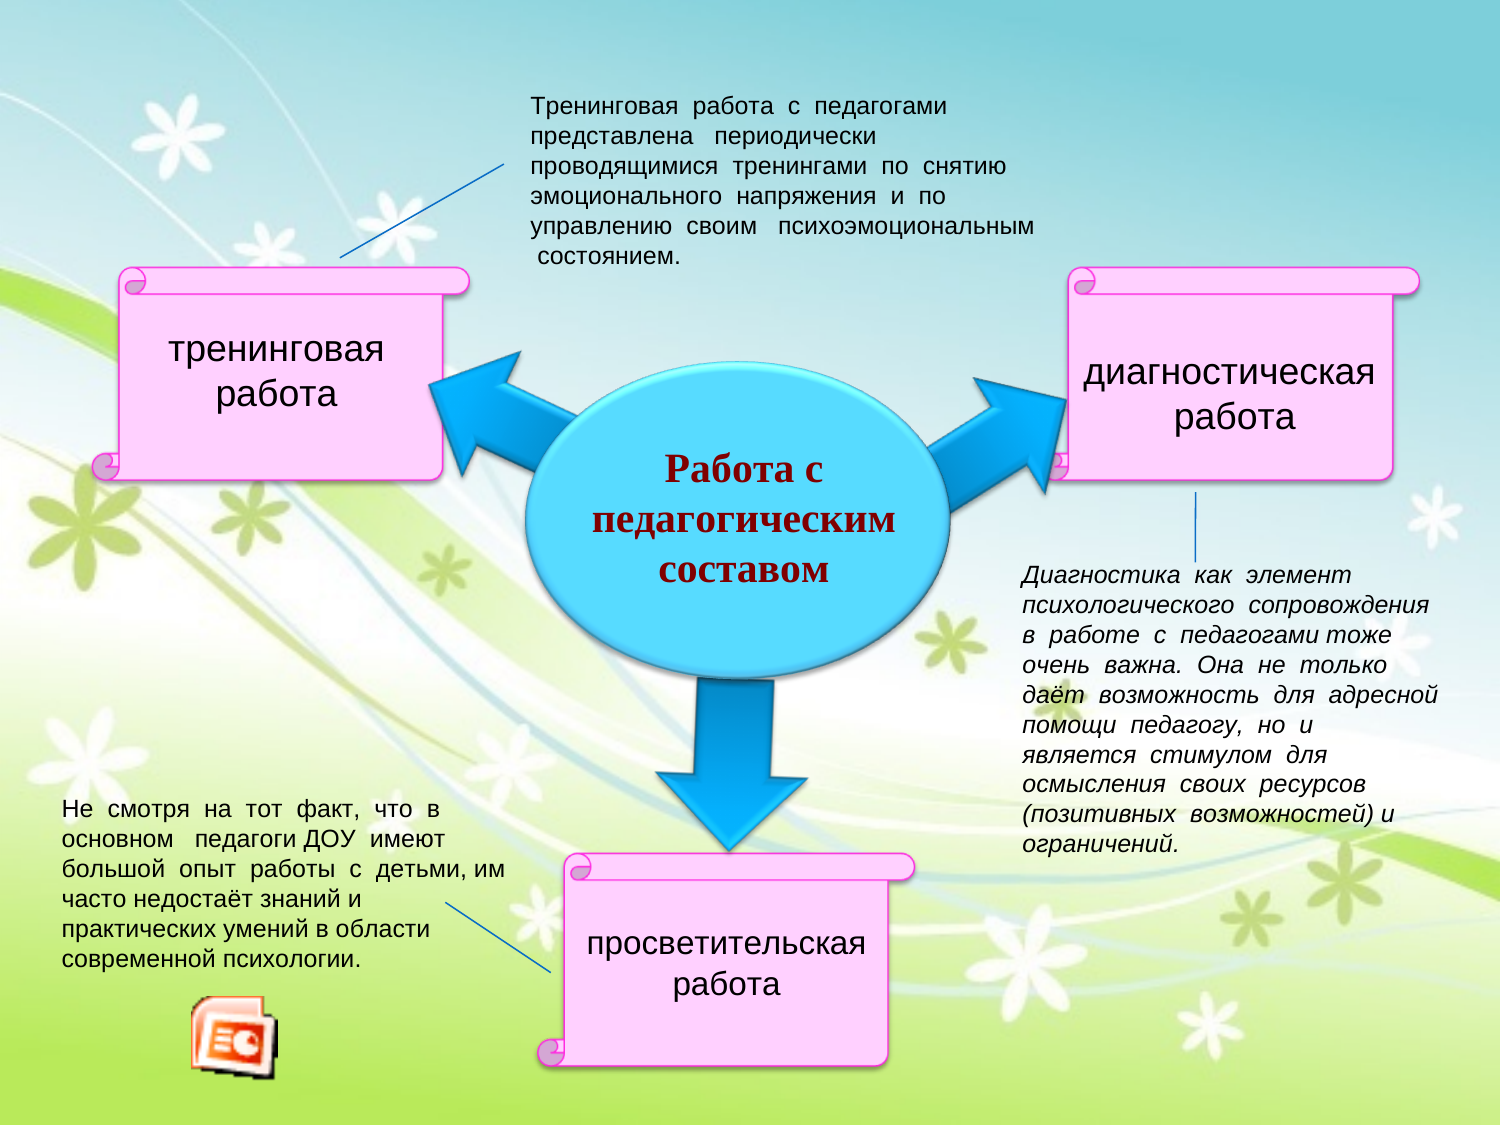

Тренинговая работа с педагогами представлена периодически проводящимися тренингами по снятию эмоционального напряжения и по управлению своим психоэмоциональным состоянием.
тренинговая
работа
диагностическая
работа
Работа с педагогическим составом
Диагностика как элемент психологического сопровождения в работе с педагогами тоже очень важна. Она не только даёт возможность для адресной помощи педагогу, но и является стимулом для осмысления своих ресурсов (позитивных возможностей) и ограничений.
Не смотря на тот факт, что в основном педагоги ДОУ имеют большой опыт работы с детьми, им часто недостаёт знаний и практических умений в области современной психологии.
 просветительская
работа